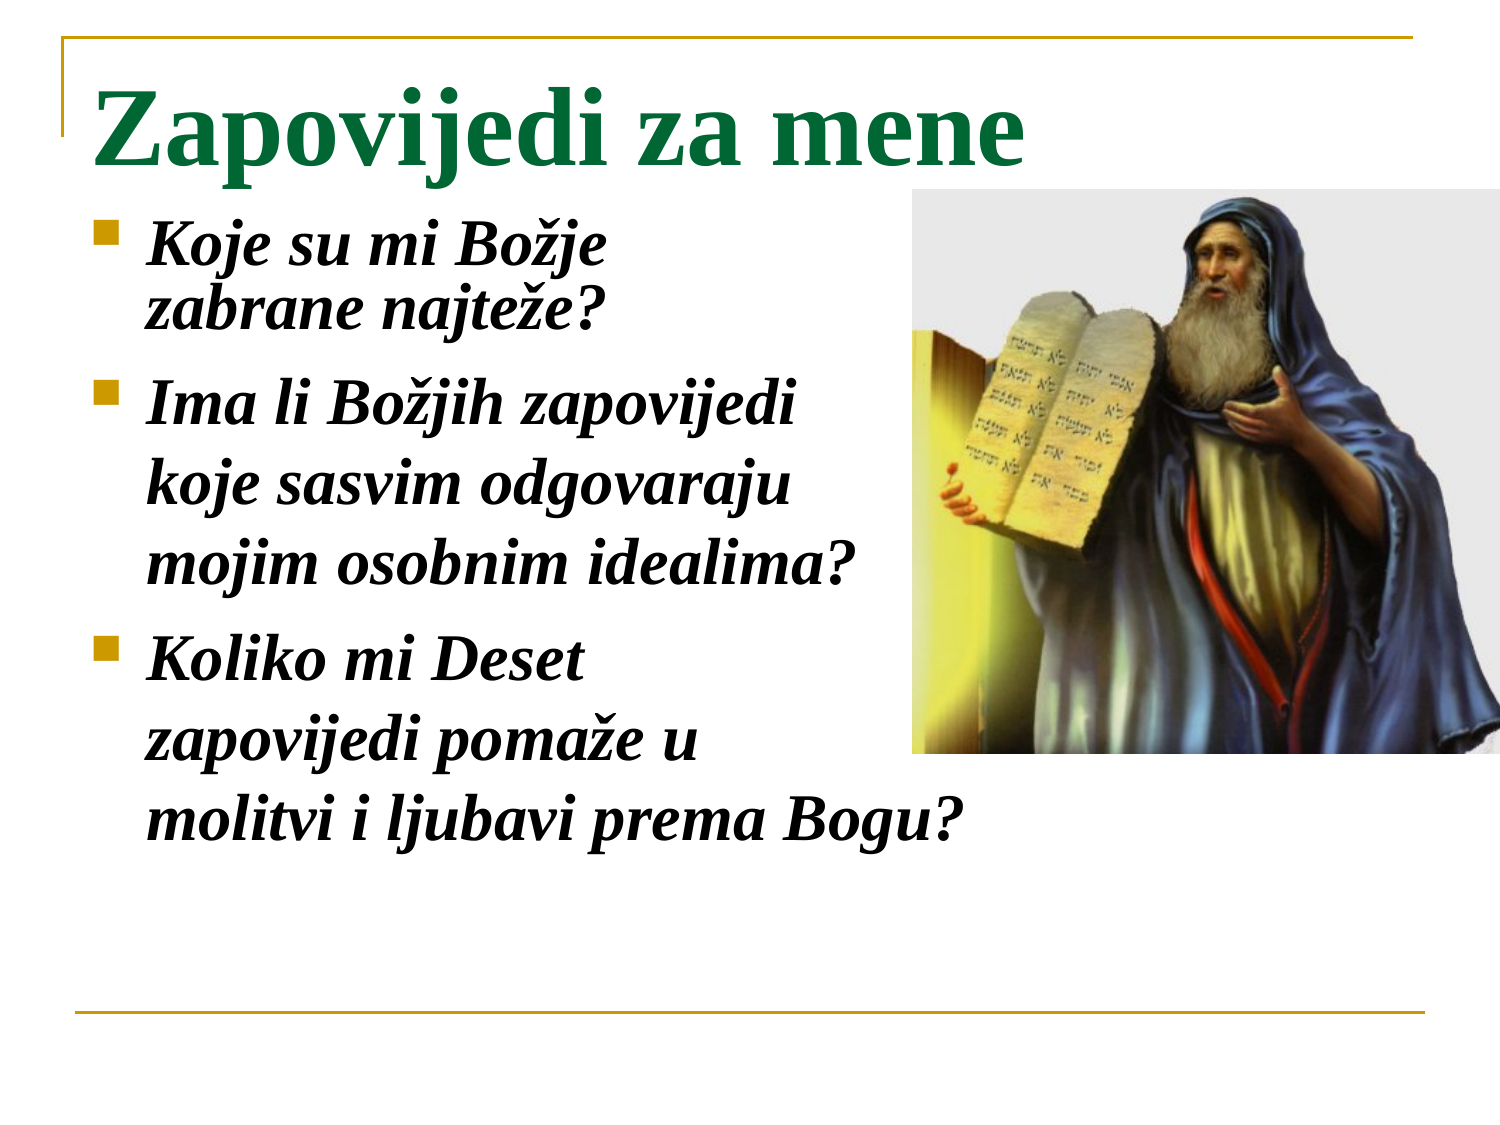

# Zapovijedi za mene
Koje su mi Božje
zabrane najteže?
Ima li Božjih zapovijedi
koje sasvim odgovaraju
mojim osobnim idealima?
Koliko mi Deset
zapovijedi pomaže u
molitvi i ljubavi prema Bogu?